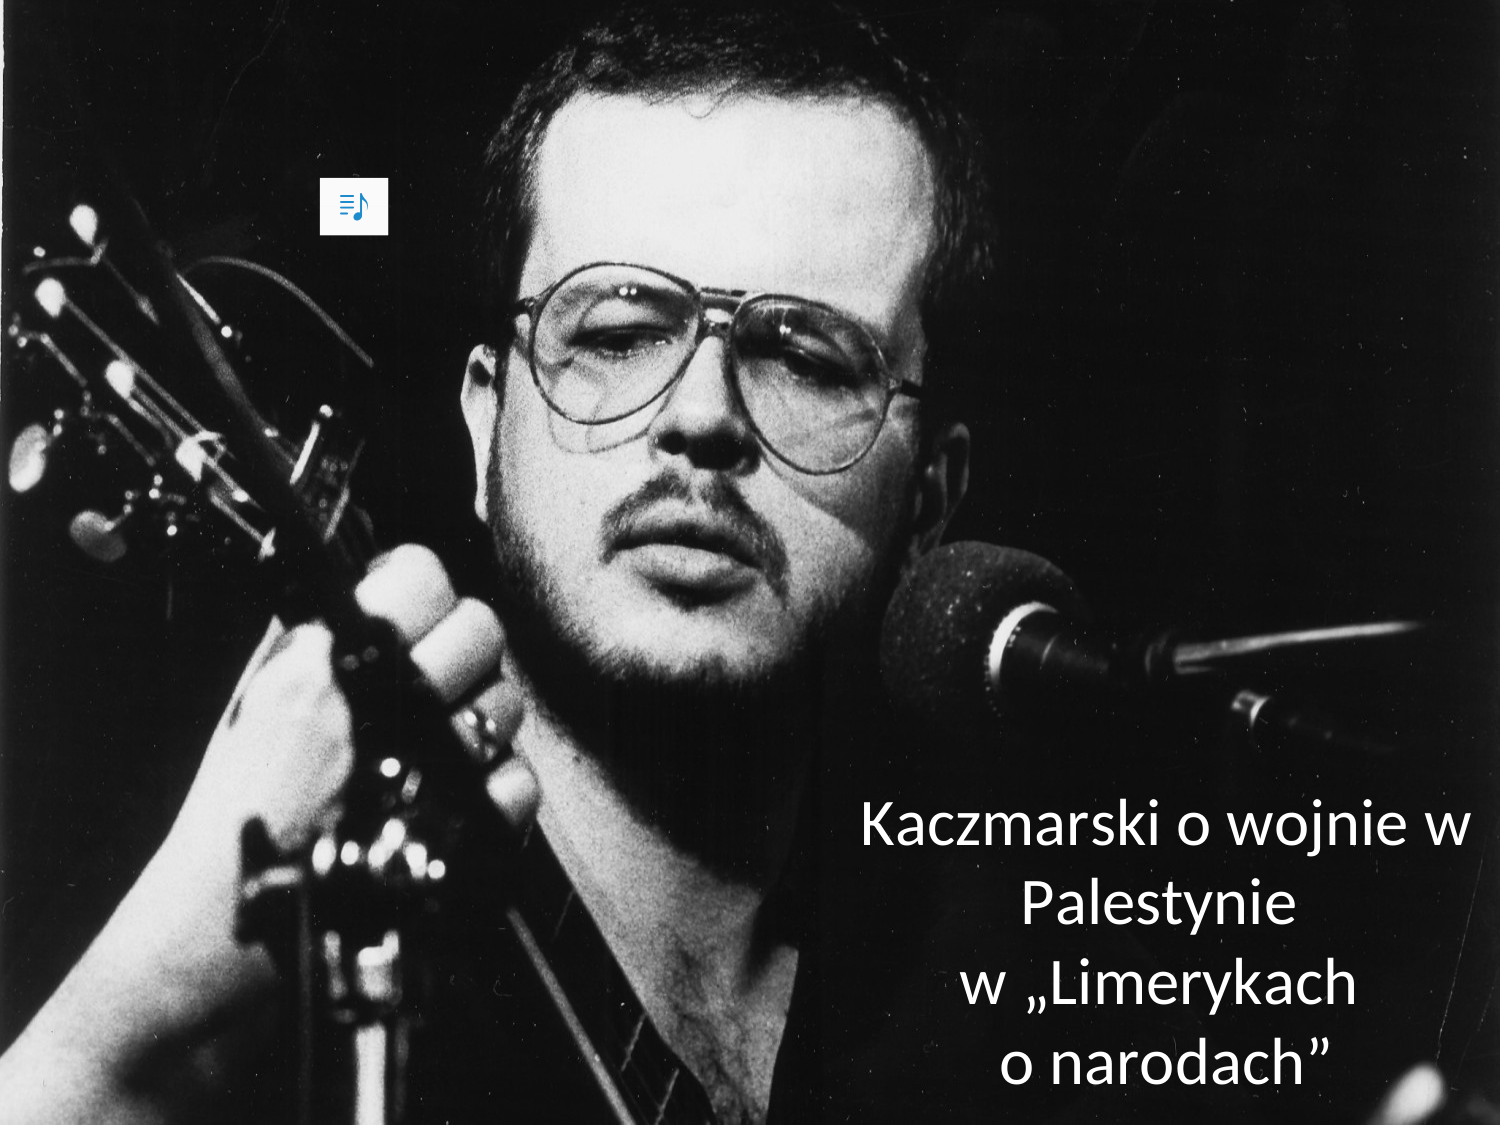

Kaczmarski o wojnie w Palestynie
w „Limerykach
o narodach”